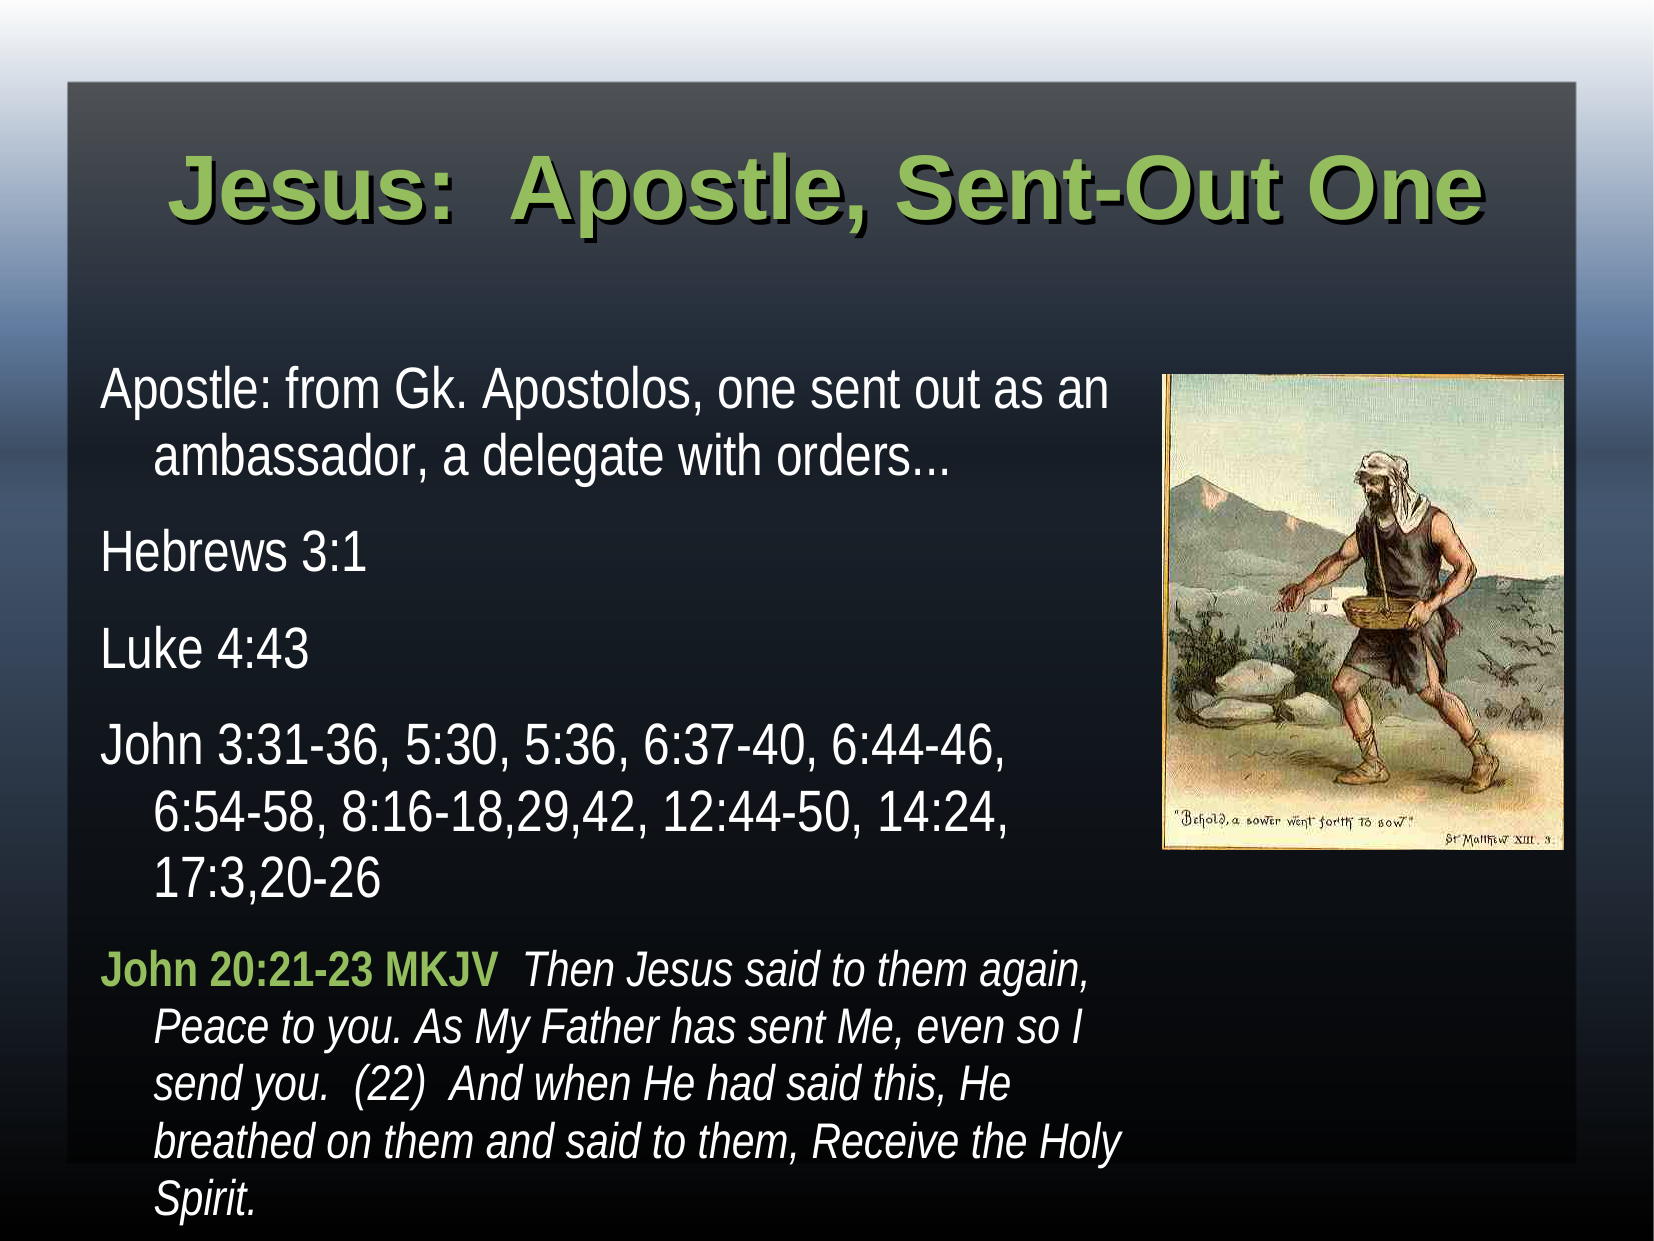

# Jesus: Apostle, Sent-Out One
Apostle: from Gk. Apostolos, one sent out as an ambassador, a delegate with orders...
Hebrews 3:1
Luke 4:43
John 3:31-36, 5:30, 5:36, 6:37-40, 6:44-46, 6:54-58, 8:16-18,29,42, 12:44-50, 14:24,
17:3,20-26
John 20:21-23 MKJV Then Jesus said to them again, Peace to you. As My Father has sent Me, even so I send you. (22) And when He had said this, He breathed on them and said to them, Receive the Holy Spirit.